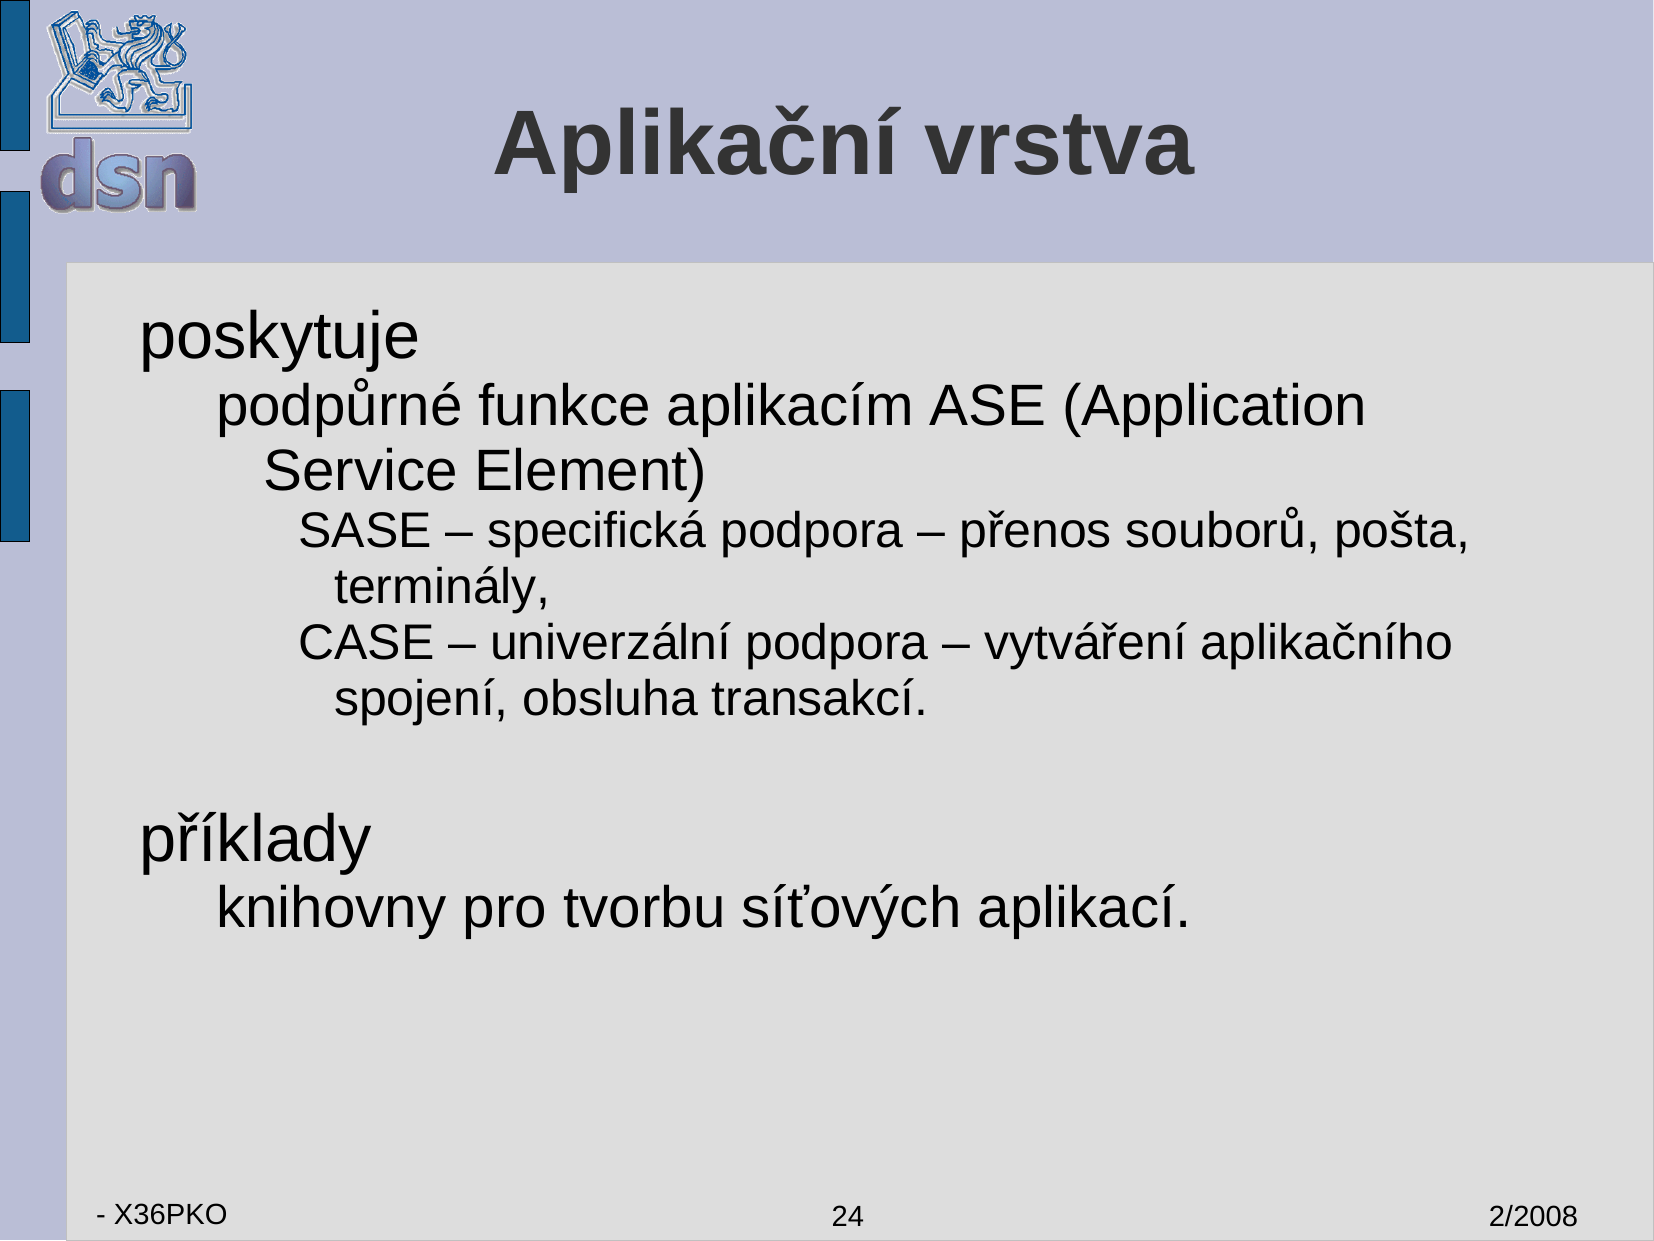

# Aplikační vrstva
poskytuje
podpůrné funkce aplikacím ASE (Application Service Element)
SASE – specifická podpora – přenos souborů, pošta, terminály,
CASE – univerzální podpora – vytváření aplikačního spojení, obsluha transakcí.
příklady
knihovny pro tvorbu síťových aplikací.